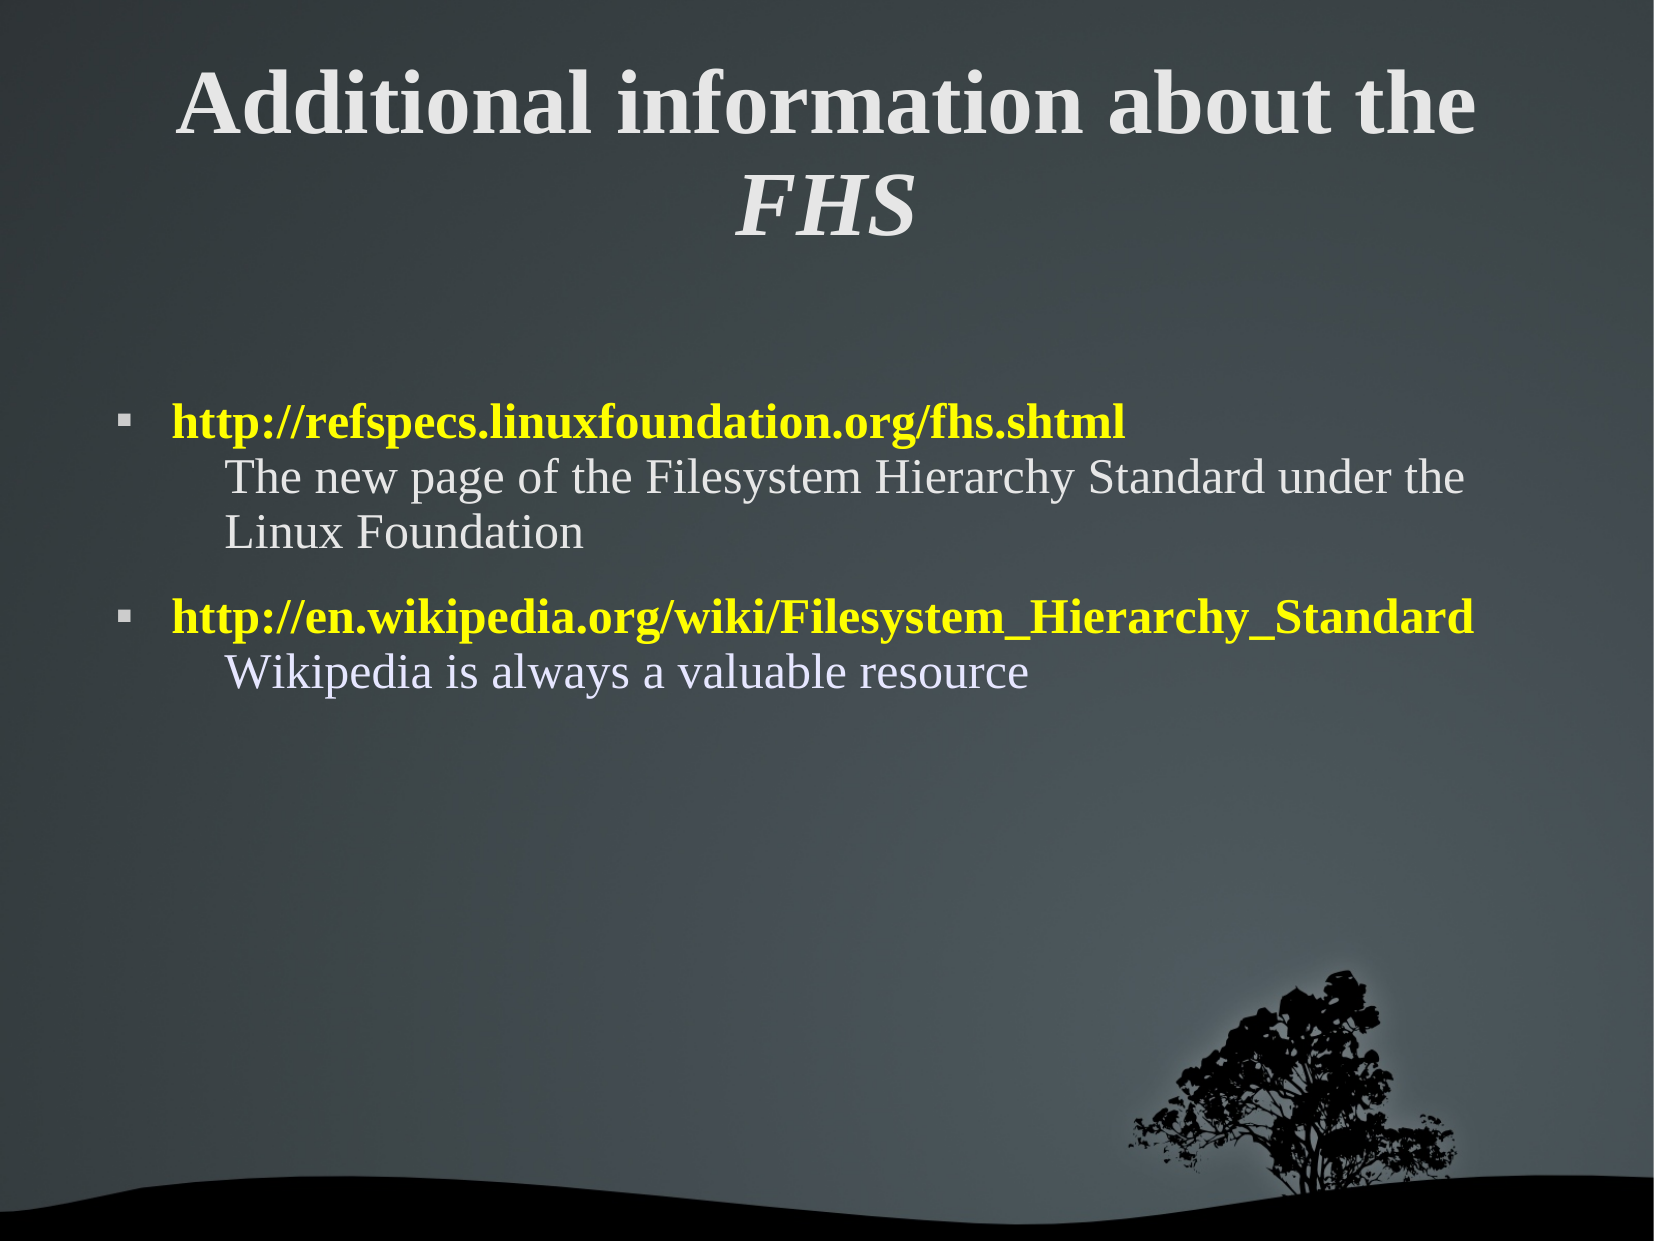

Additional information about the FHS
# http://refspecs.linuxfoundation.org/fhs.shtml The new page of the Filesystem Hierarchy Standard under the Linux Foundation
http://en.wikipedia.org/wiki/Filesystem_Hierarchy_Standard
Wikipedia is always a valuable resource